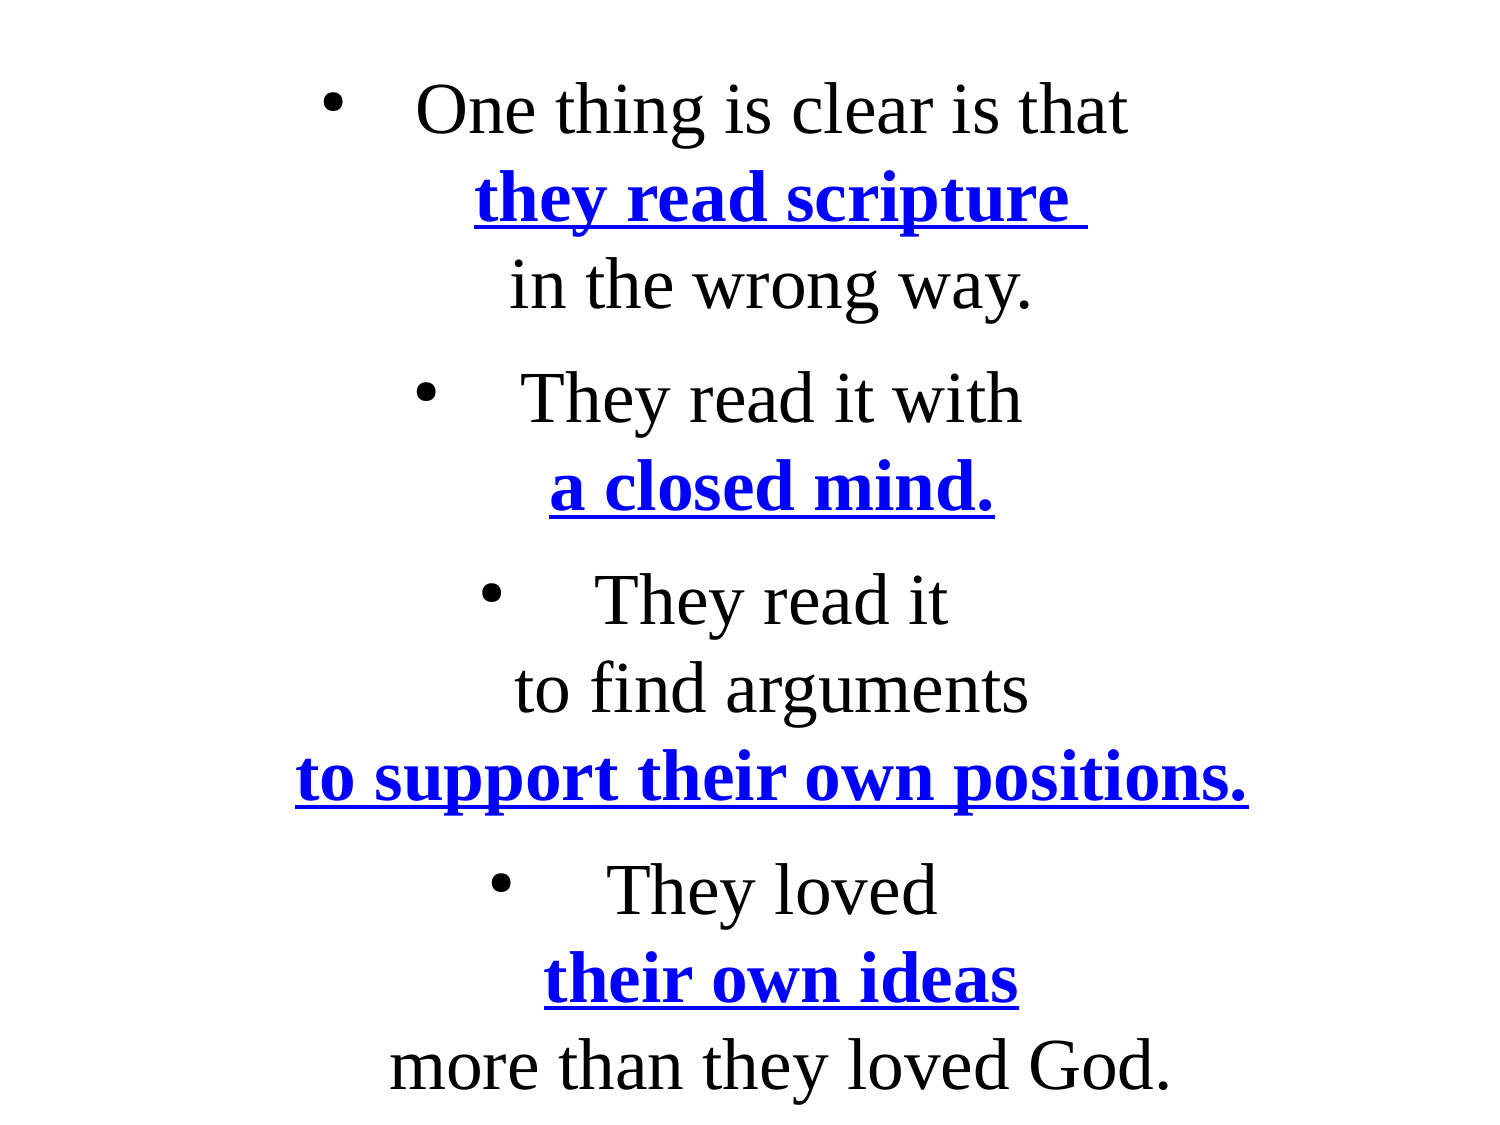

# One thing is clear is that they read scripture in the wrong way.
They read it with
a closed mind.
They read it
to find arguments
to support their own positions.
They loved
their own ideas
more than they loved God.